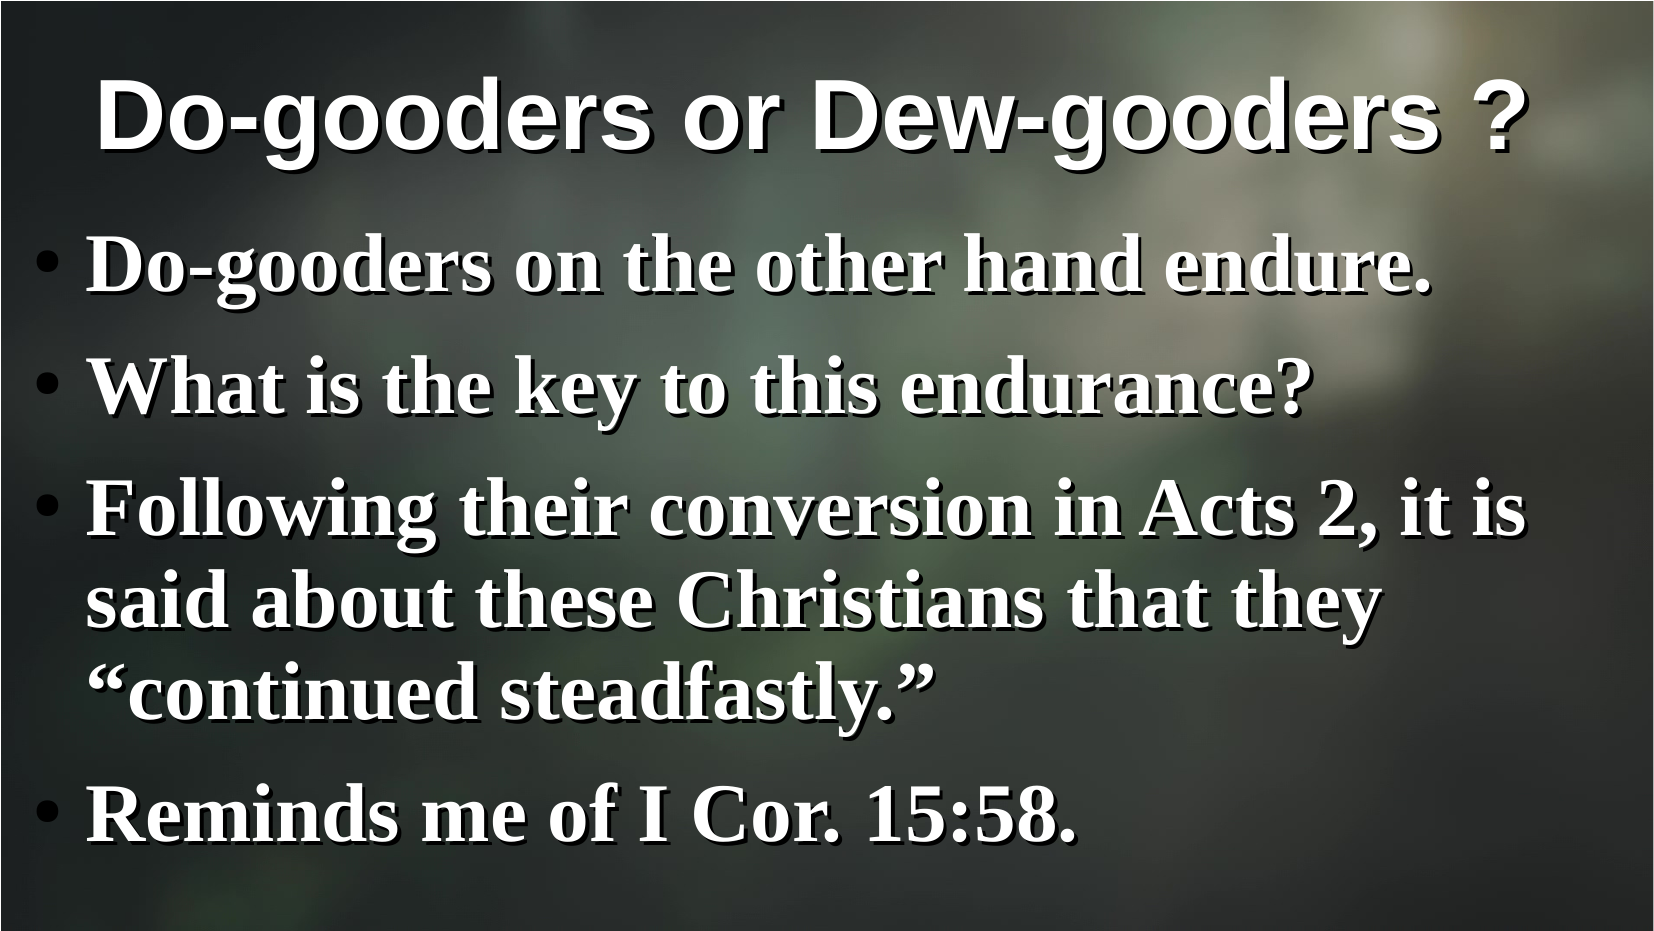

# Do-gooders or Dew-gooders ?
Do-gooders on the other hand endure.
What is the key to this endurance?
Following their conversion in Acts 2, it is said about these Christians that they “continued steadfastly.”
Reminds me of I Cor. 15:58.